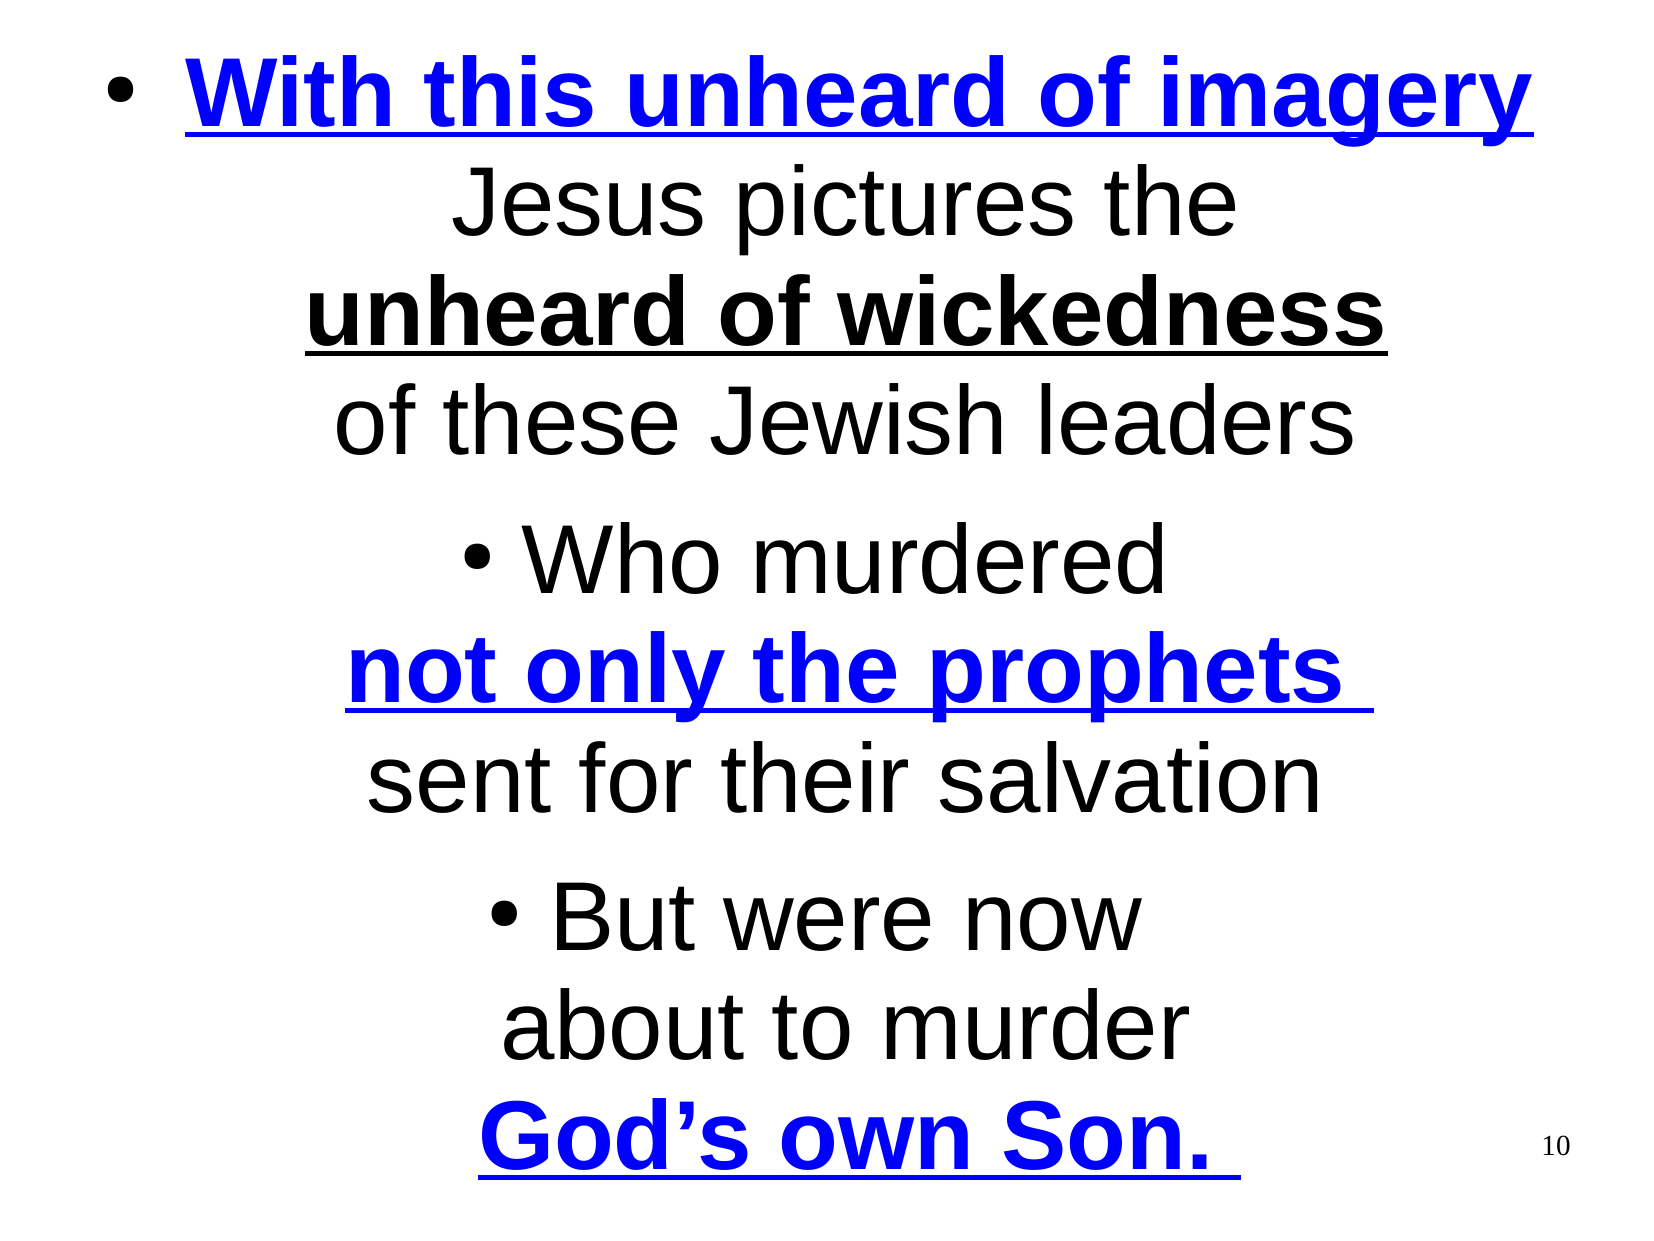

# With this unheard of imagery Jesus pictures the unheard of wickedness of these Jewish leaders
Who murdered
not only the prophets
sent for their salvation
But were now
about to murder
God’s own Son.
10